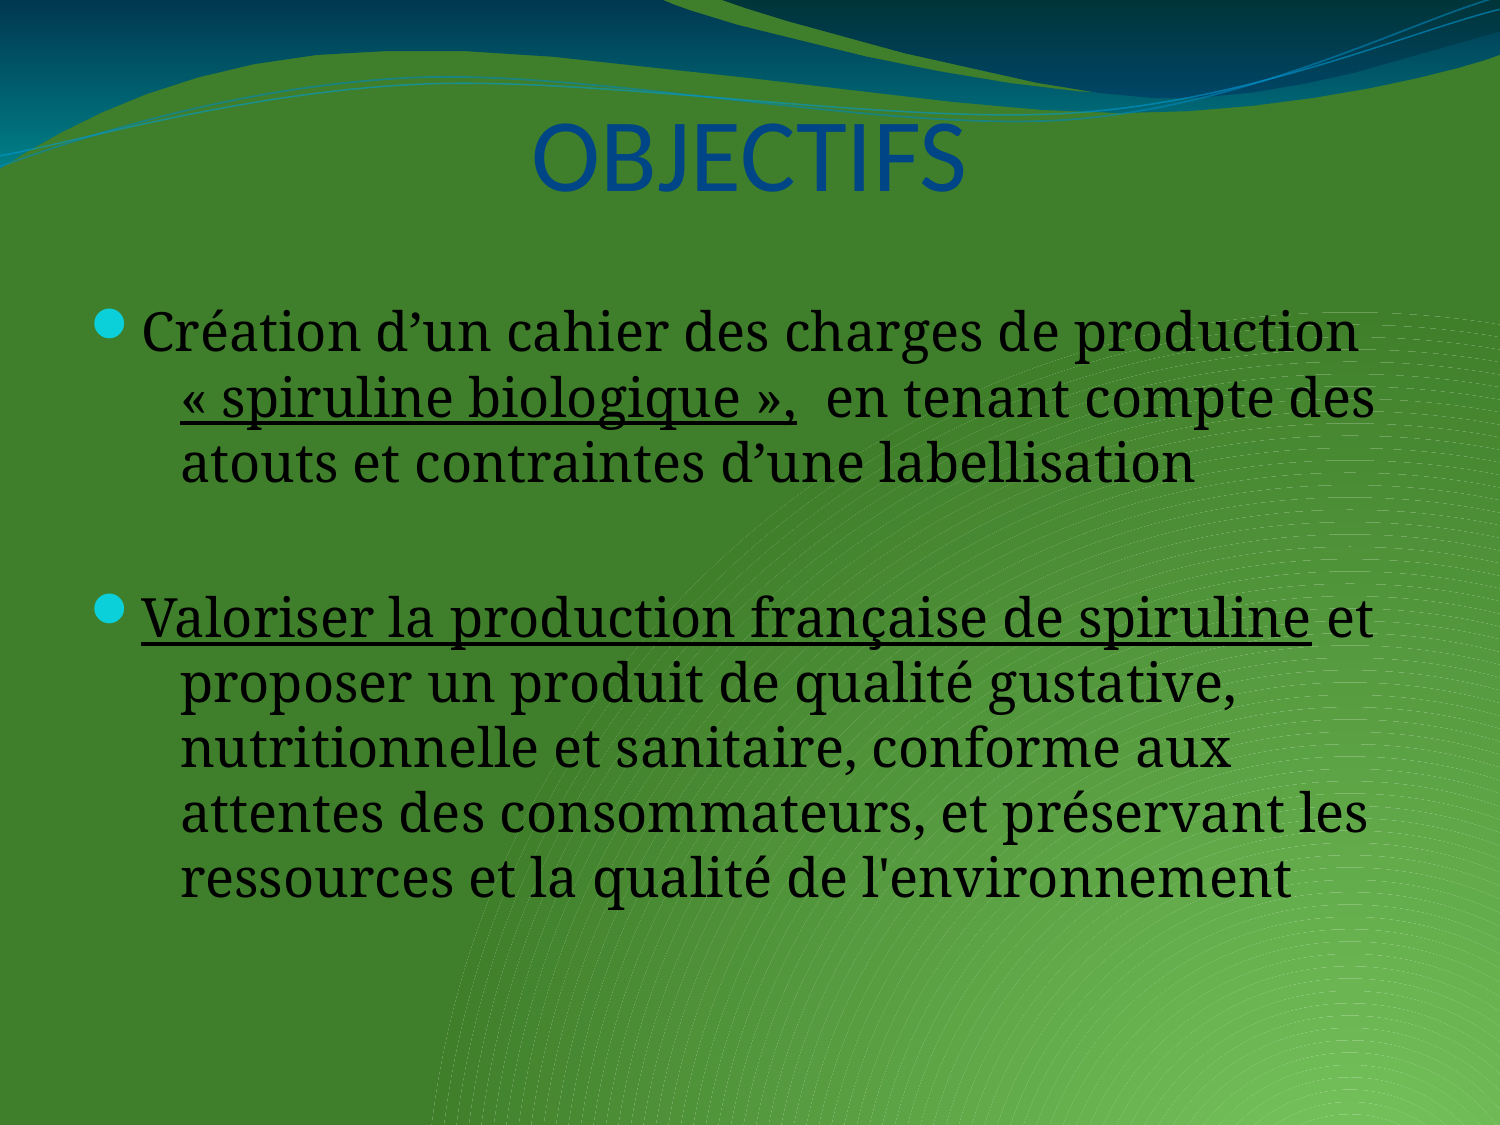

# OBJECTIFS
Création d’un cahier des charges de production « spiruline biologique »,  en tenant compte des atouts et contraintes d’une labellisation
Valoriser la production française de spiruline et proposer un produit de qualité gustative, nutritionnelle et sanitaire, conforme aux attentes des consommateurs, et préservant les ressources et la qualité de l'environnement